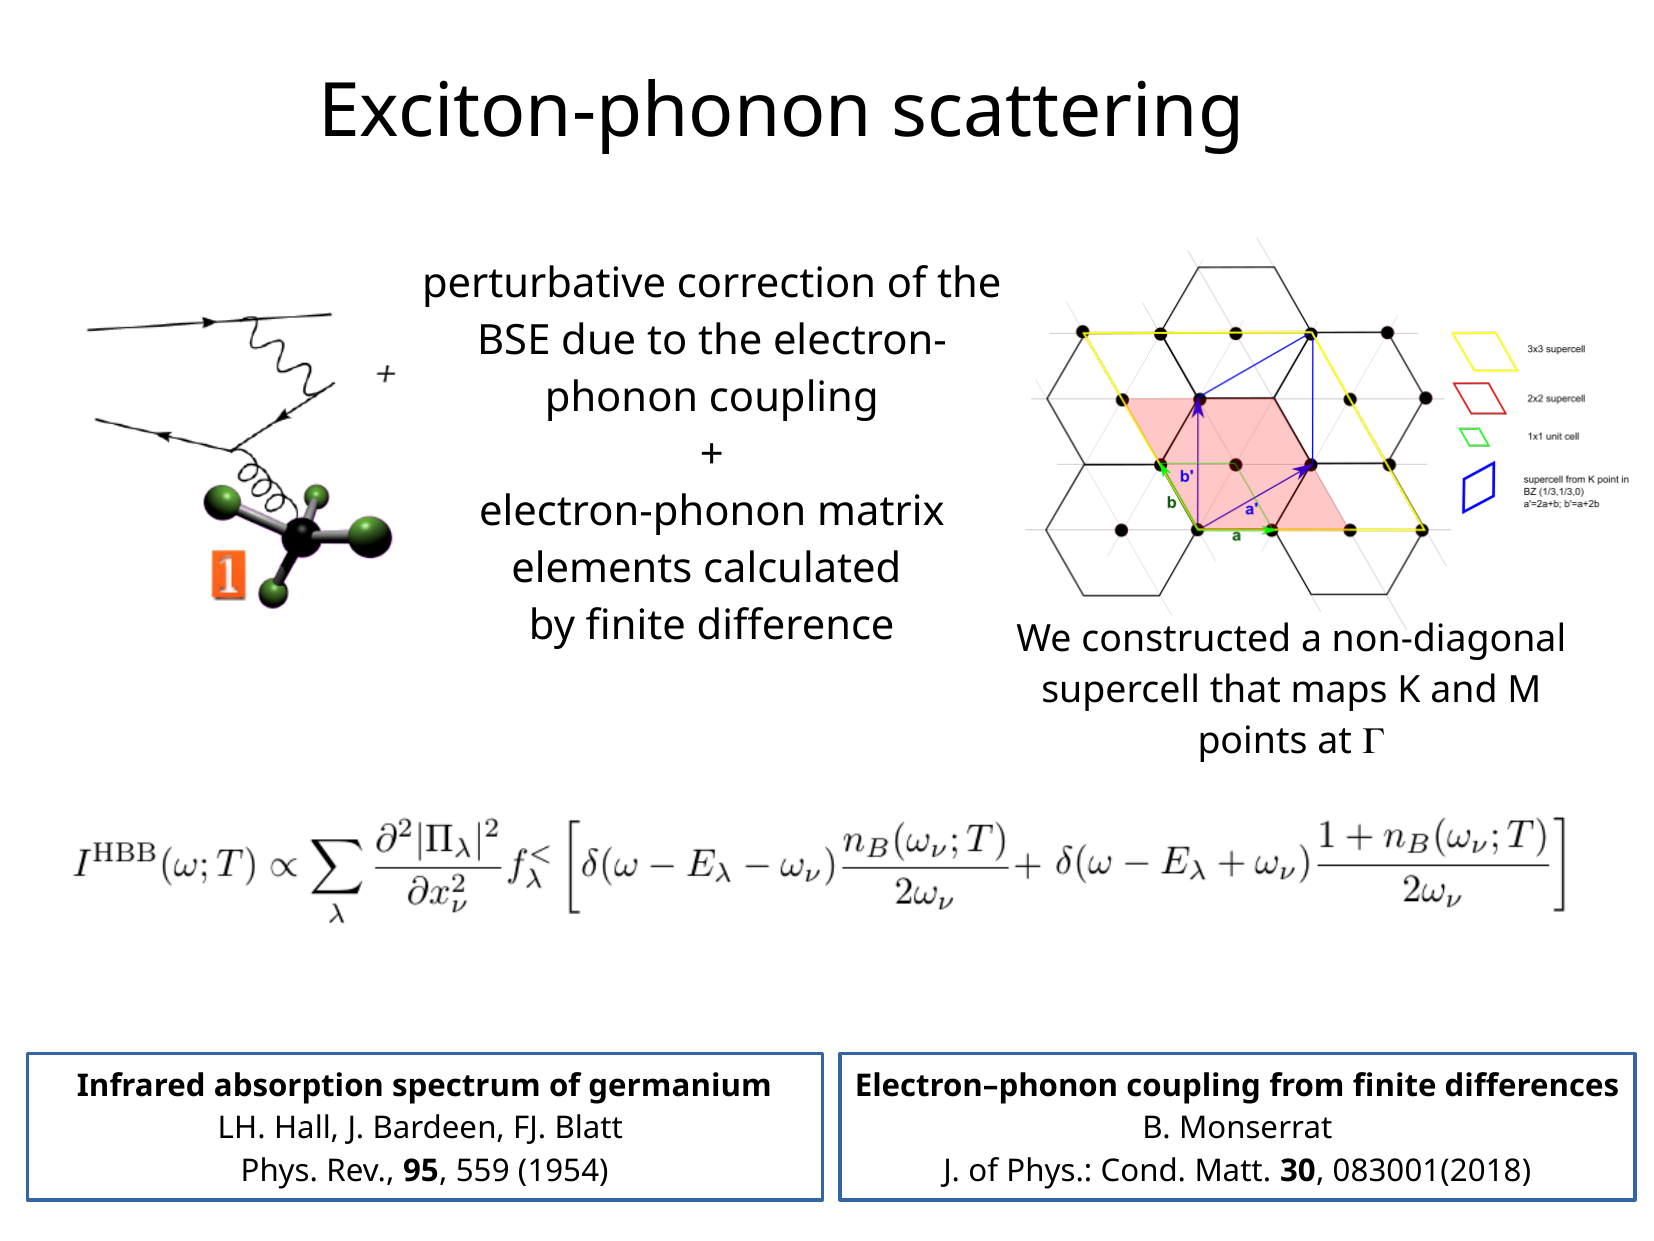

# Exciton-phonon scattering
perturbative correction of the BSE due to the electron-phonon coupling
+
electron-phonon matrix elements calculated
by finite difference
We constructed a non-diagonal supercell that maps K and M points at G
Infrared absorption spectrum of germanium
LH. Hall, J. Bardeen, FJ. Blatt
Phys. Rev., 95, 559 (1954)
Electron–phonon coupling from finite differences
B. Monserrat
J. of Phys.: Cond. Matt. 30, 083001(2018)